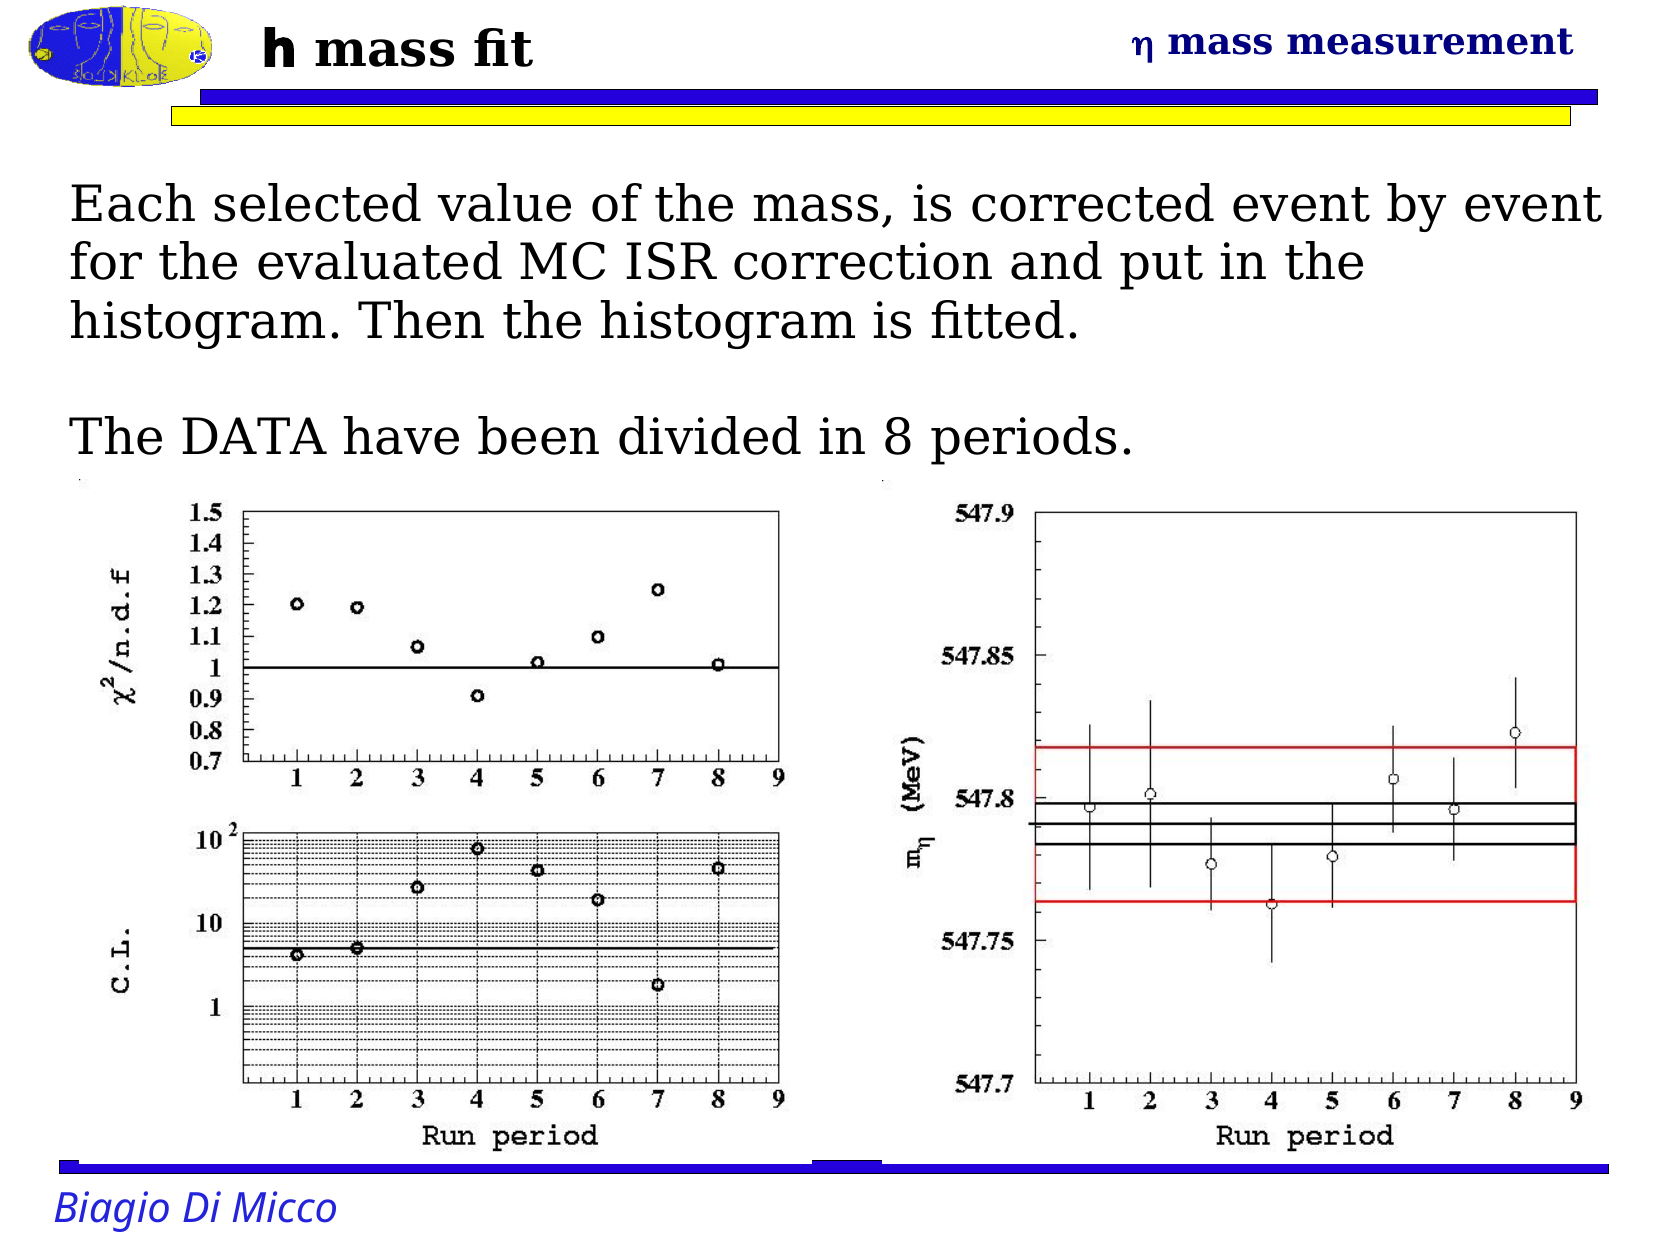

h mass fit
Each selected value of the mass, is corrected event by event for the evaluated MC ISR correction and put in the histogram. Then the histogram is fitted.
The DATA have been divided in 8 periods.